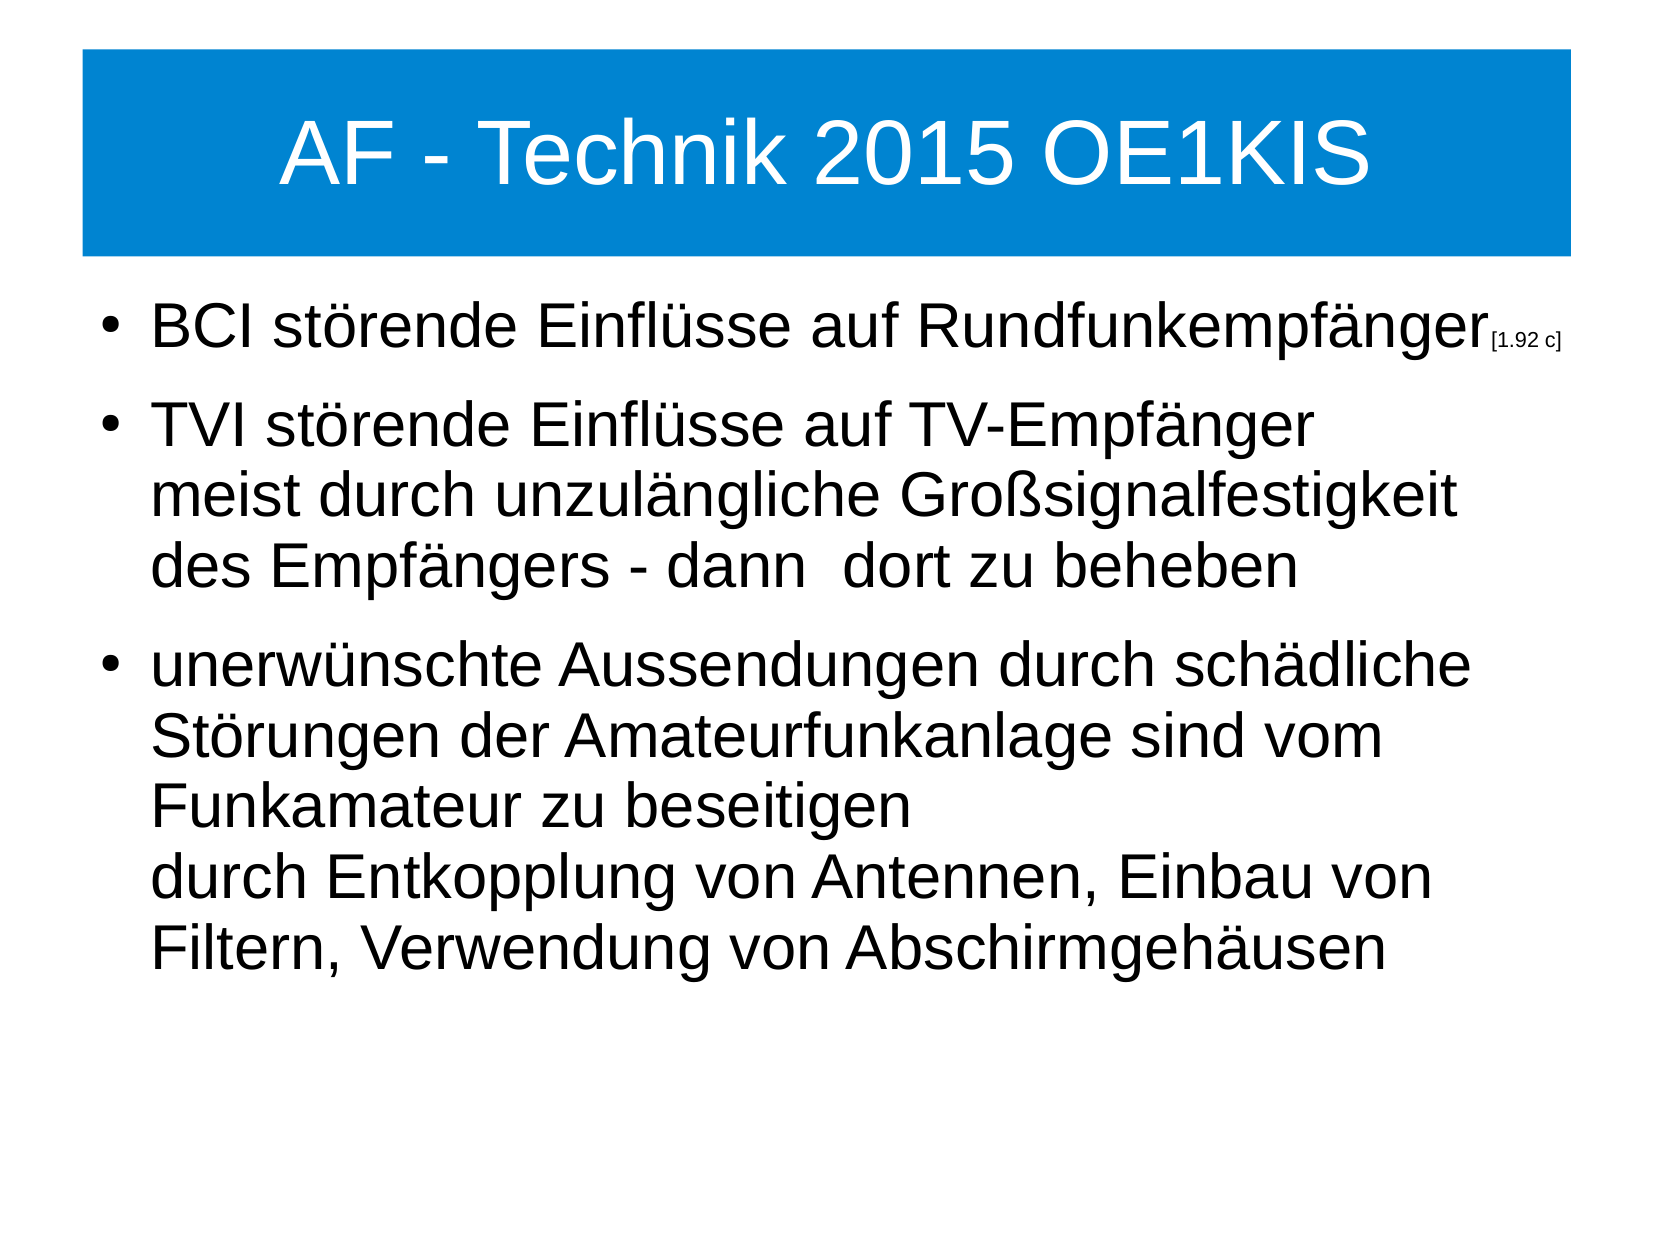

# AF - Technik 2015 OE1KIS
BCI störende Einflüsse auf Rundfunkempfänger[1.92 c]
TVI störende Einflüsse auf TV-Empfänger
meist durch unzulängliche Großsignalfestigkeit des Empfängers - dann dort zu beheben
unerwünschte Aussendungen durch schädliche Störungen der Amateurfunkanlage sind vom Funkamateur zu beseitigen
durch Entkopplung von Antennen, Einbau von Filtern, Verwendung von Abschirmgehäusen